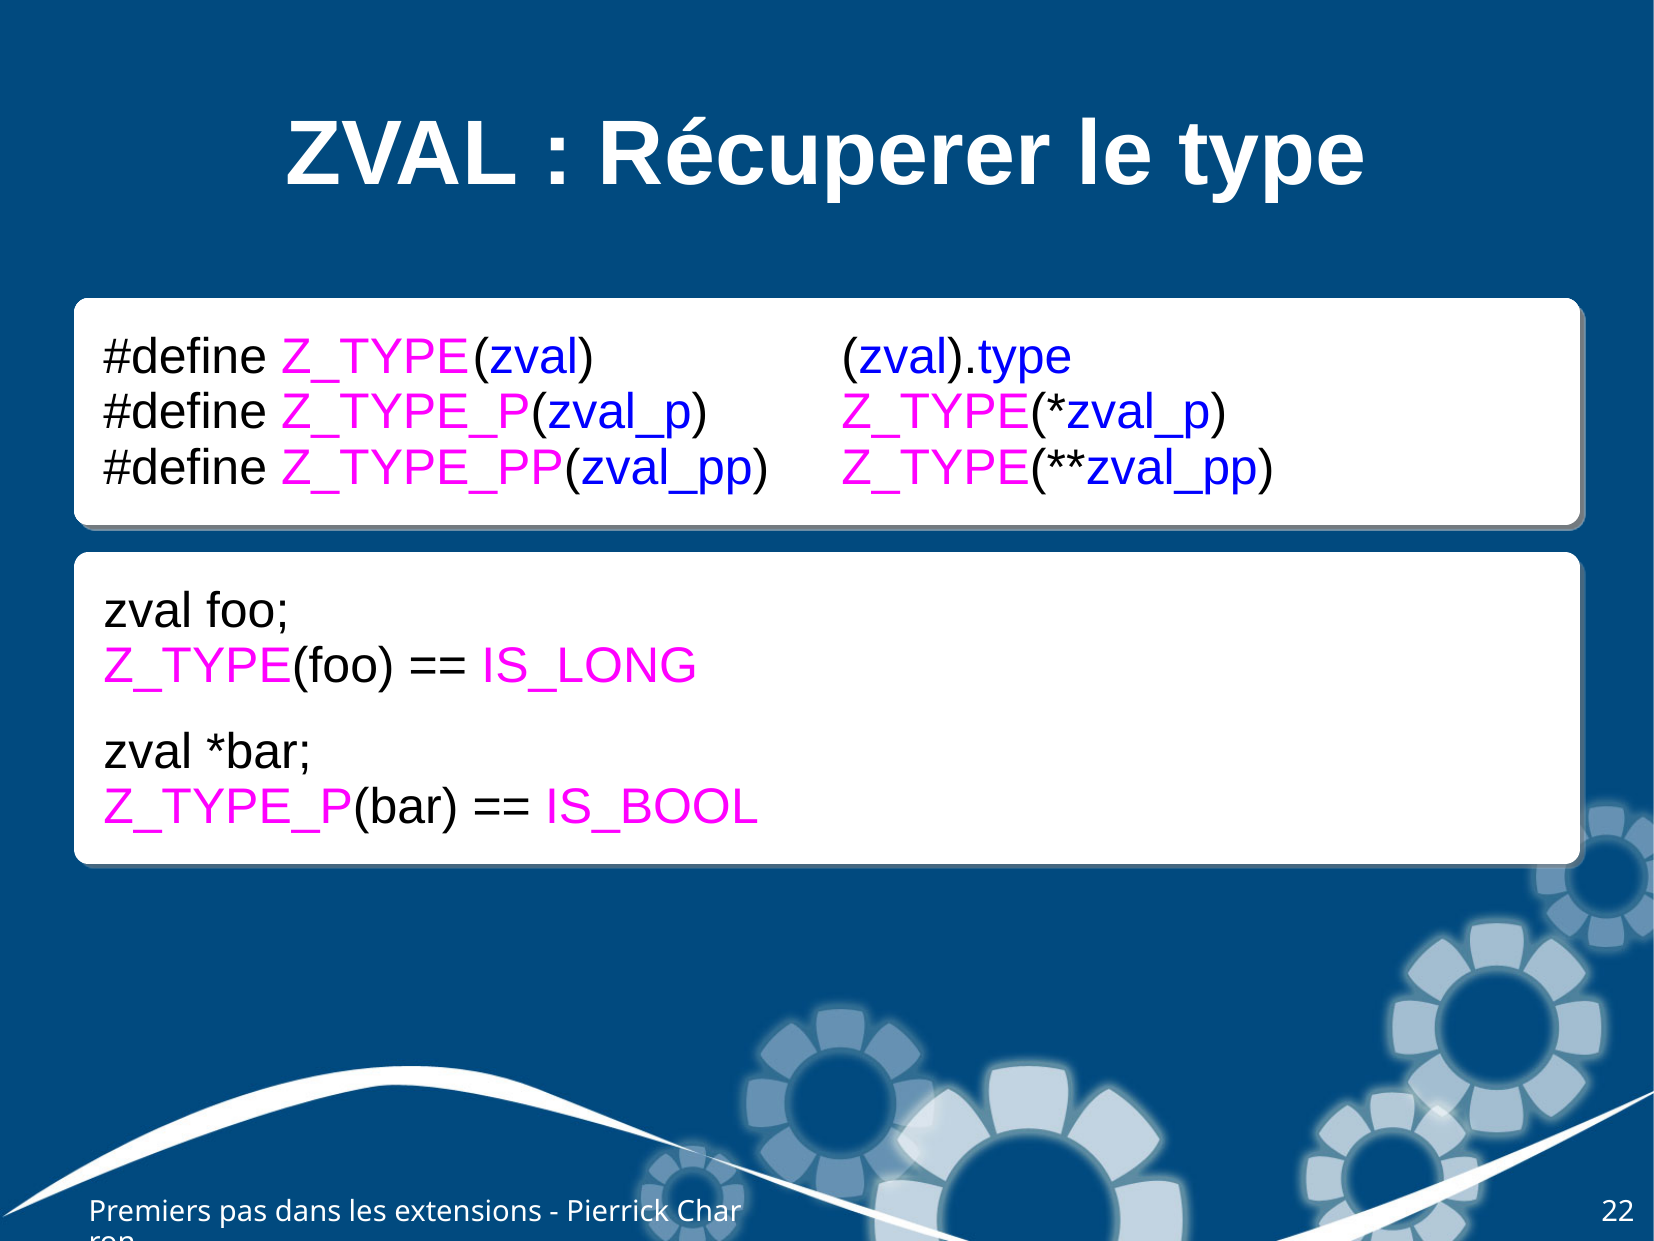

# ZVAL : Récuperer le type
#define Z_TYPE	(zval)			(zval).type
#define Z_TYPE(zval_p)		Z_TYPE(*zval_p)
#define Z_TYPE(zval_pp)		Z_TYPE(**zval_pp)
#define Z_TYPE	(zval)			(zval).type
#define Z_TYPE(zval_p)		Z_TYPE(*zval_p)
#define Z_TYPE(zval_pp)		Z_TYPE(**zval_pp)
#define Z_TYPE	(zval)				(zval).type
#define Z_TYPE_P(zval_p)		Z_TYPE(*zval_p)
#define Z_TYPE_PP(zval_pp)	Z_TYPE(**zval_pp)
zval foo;
Z_TYPE(foo) == IS_LONG
zval *bar;
Z_TYPE_P(bar) == IS_BOOL
Premiers pas dans les extensions - Pierrick Charron
22